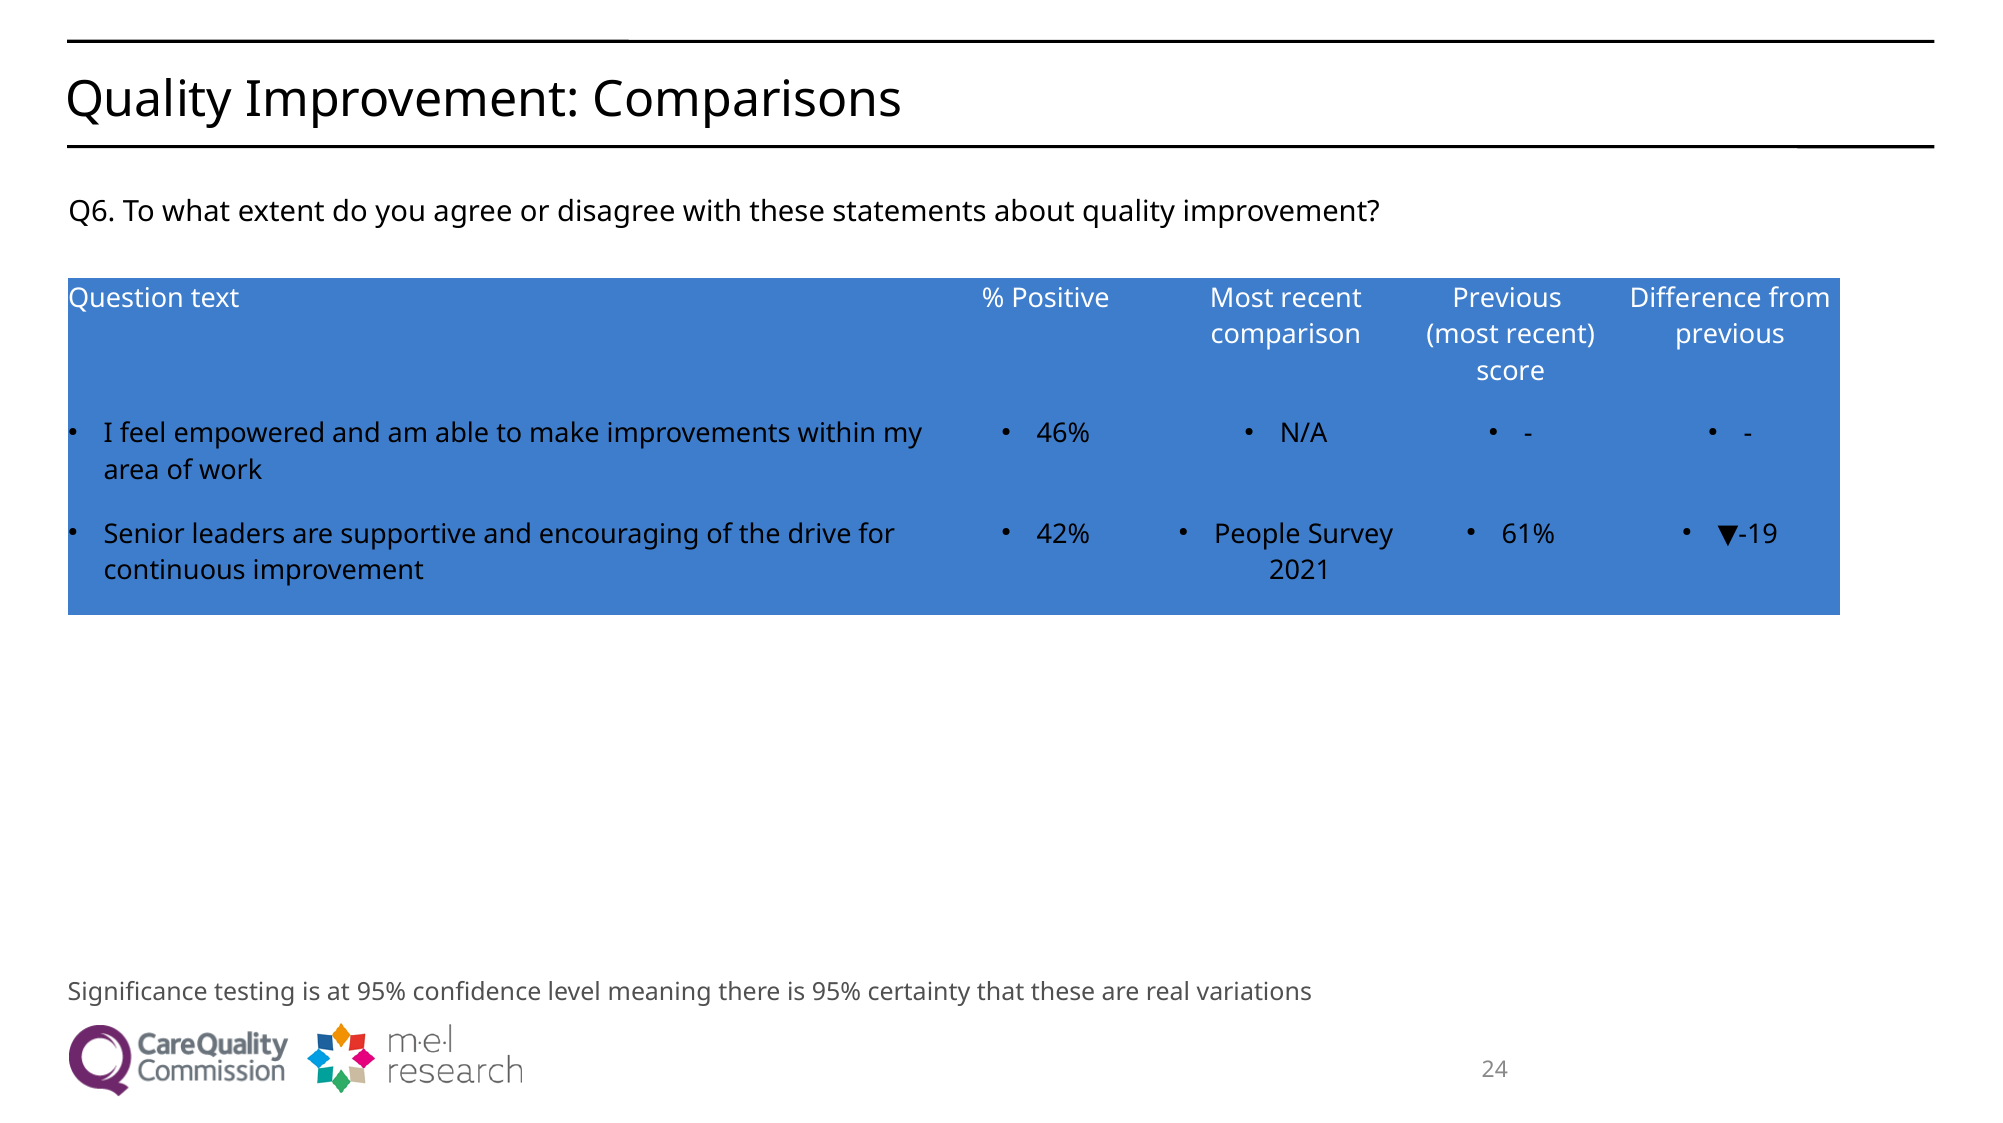

# Quality Improvement: Comparisons
Q6. To what extent do you agree or disagree with these statements about quality improvement?
| Question text | % Positive | | Most recent comparison | Previous (most recent) score | Difference from previous |
| --- | --- | --- | --- | --- | --- |
| I feel empowered and am able to make improvements within my area of work | 46% | | N/A | - | - |
| Senior leaders are supportive and encouraging of the drive for continuous improvement | 42% | | People Survey 2021 | 61% | ▼-19 |
Significance testing is at 95% confidence level meaning there is 95% certainty that these are real variations
22